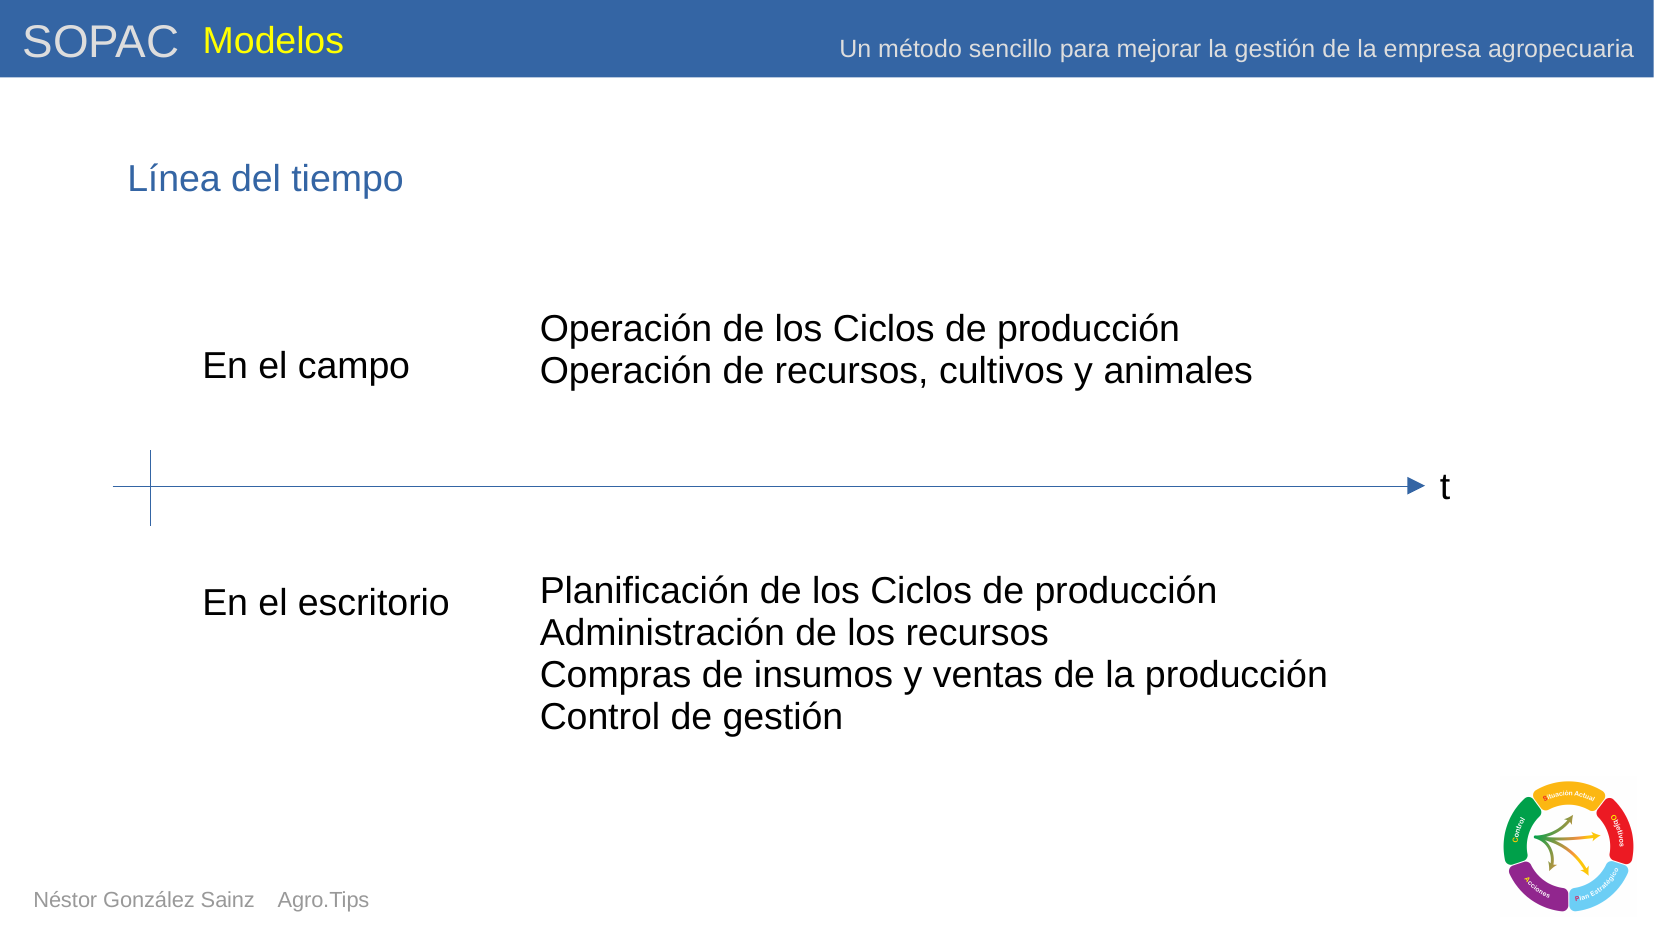

Modelos
Línea del tiempo
Operación de los Ciclos de producción
Operación de recursos, cultivos y animales
En el campo
t
Planificación de los Ciclos de producción
Administración de los recursos
Compras de insumos y ventas de la producción
Control de gestión
En el escritorio